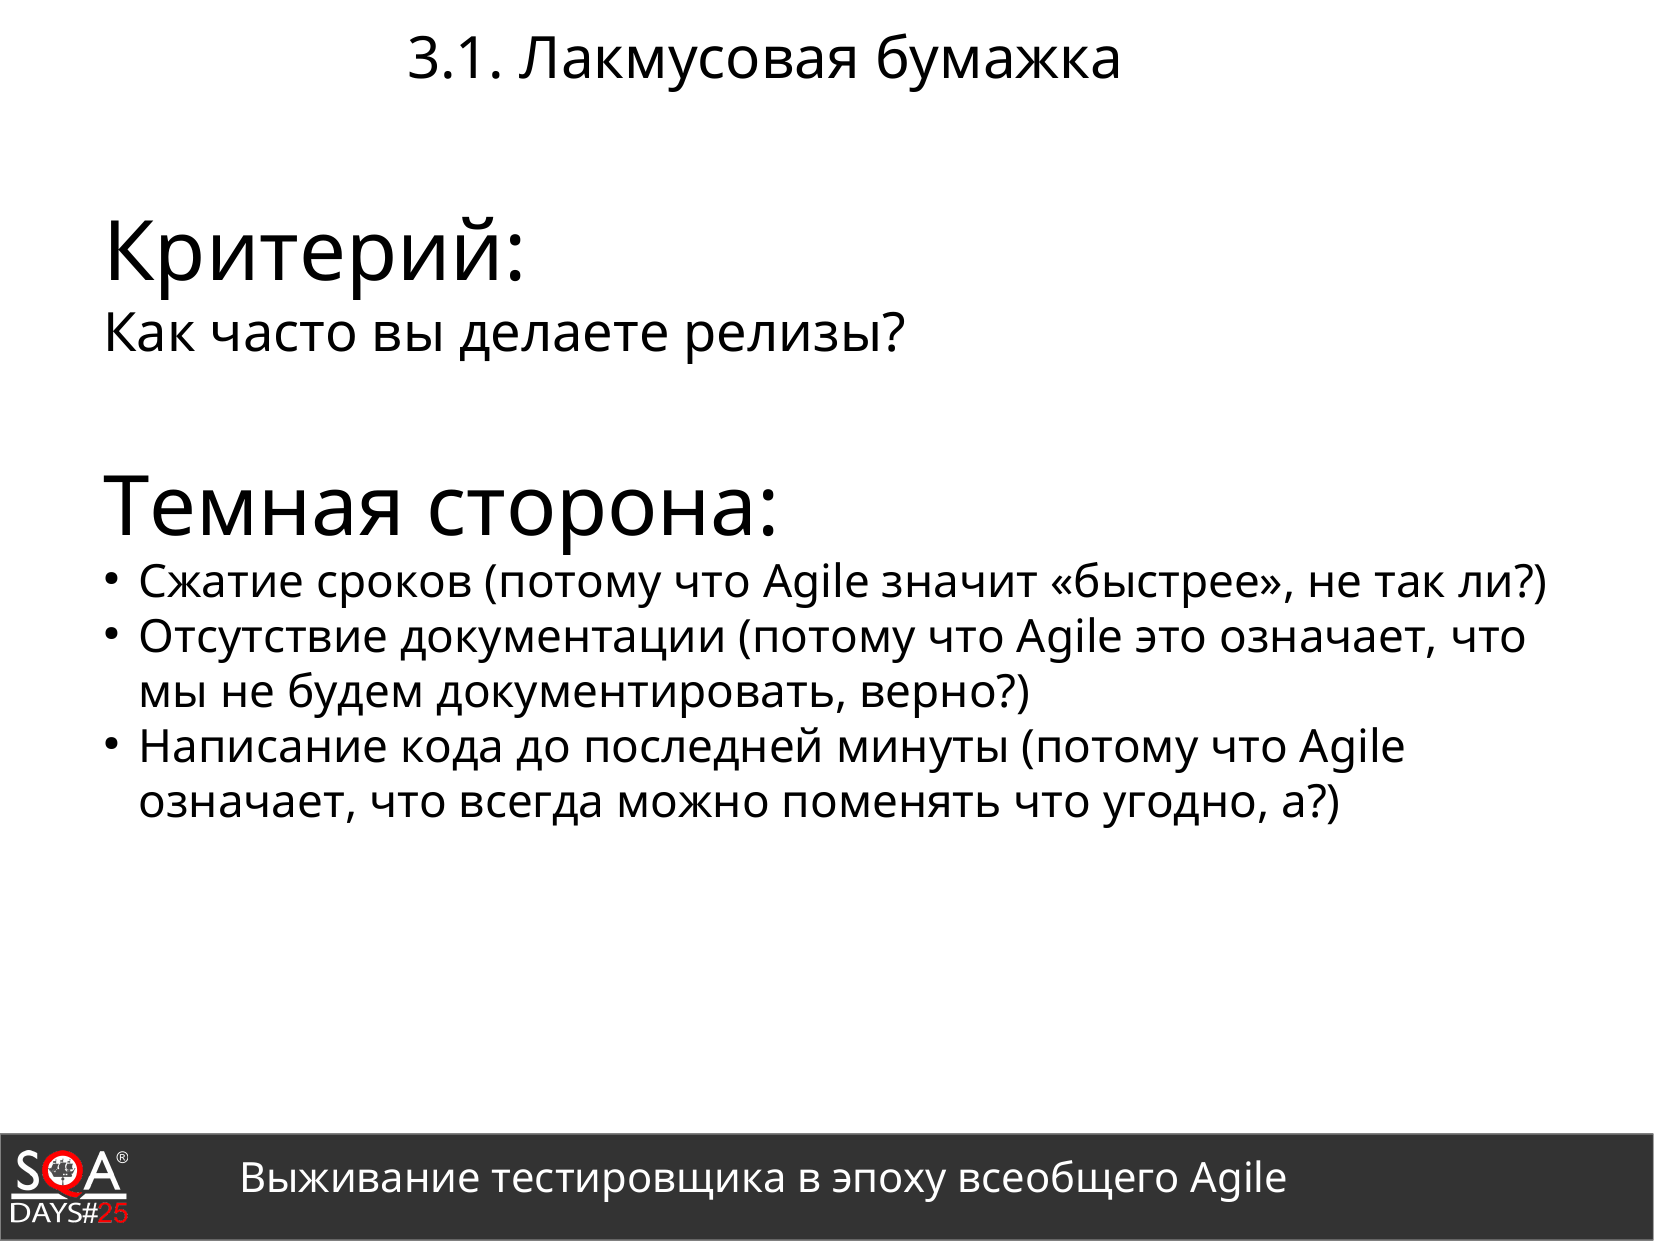

3.1. Лакмусовая бумажка
Критерий:
Как часто вы делаете релизы?
Темная сторона:
Сжатие сроков (потому что Agile значит «быстрее», не так ли?)
Отсутствие документации (потому что Agile это означает, что мы не будем документировать, верно?)
Написание кода до последней минуты (потому что Agile означает, что всегда можно поменять что угодно, а?)
Выживание тестировщика в эпоху всеобщего Agile